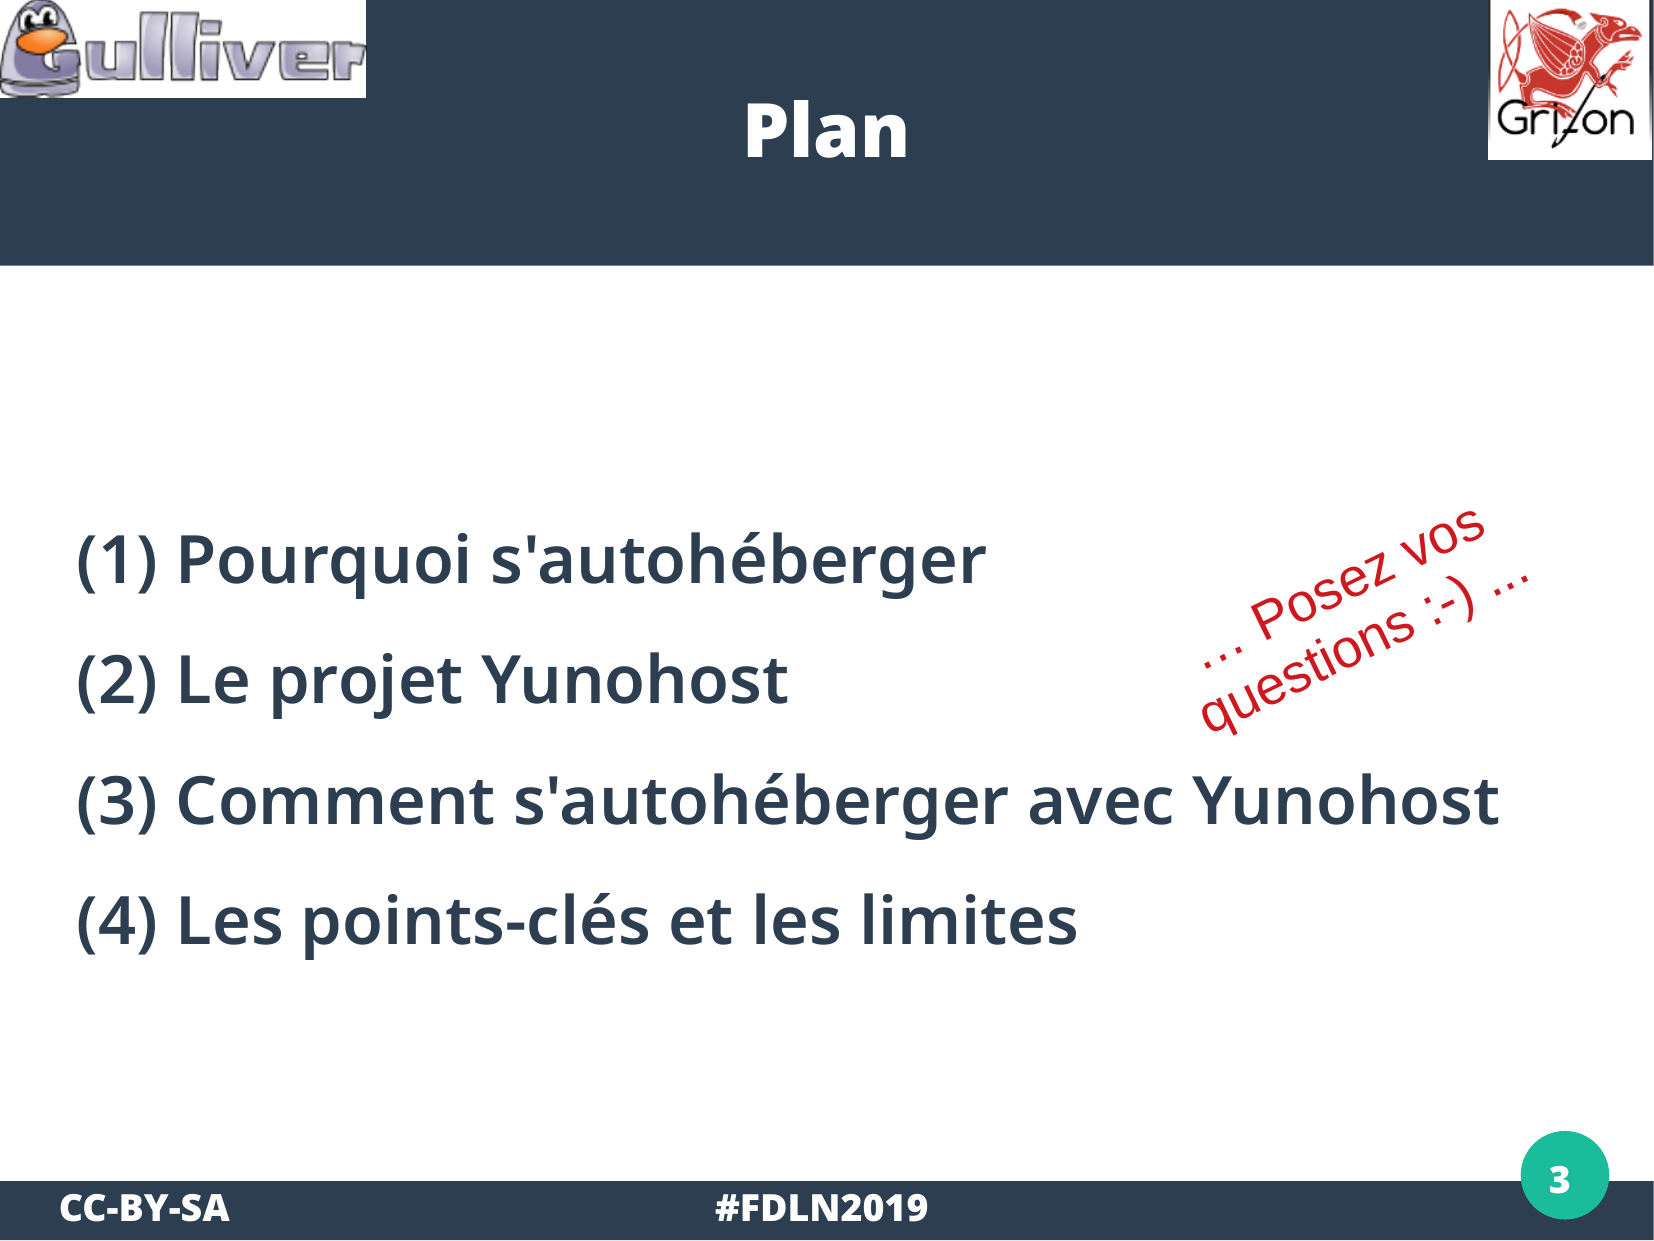

# Plan
 Pourquoi s'autohéberger
 Le projet Yunohost
 Comment s'autohéberger avec Yunohost
 Les points-clés et les limites
… Posez vos questions :-) ...
3